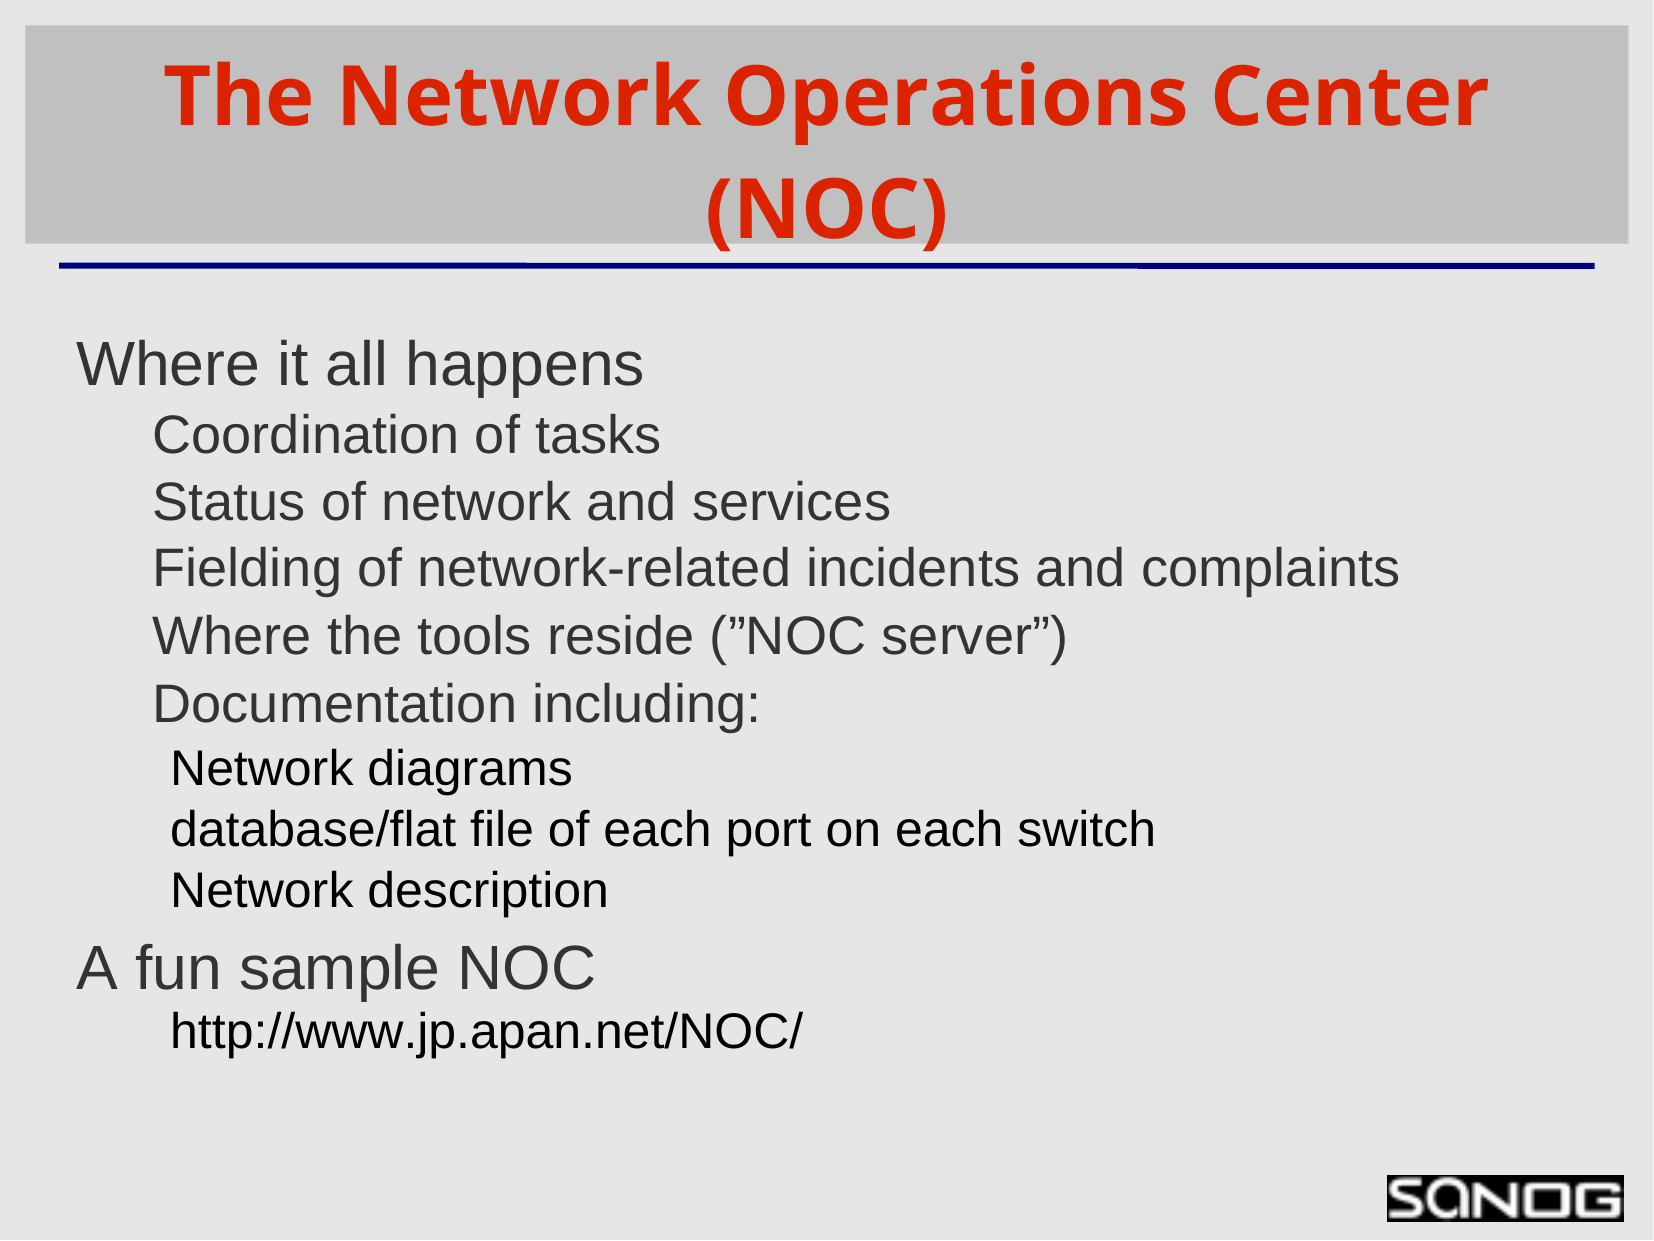

# The Network Operations Center (NOC)‏
Where it all happens
Coordination of tasks
Status of network and services
Fielding of network-related incidents and complaints
Where the tools reside (”NOC server”)‏
Documentation including:
Network diagrams
database/flat file of each port on each switch
Network description
A fun sample NOC
http://www.jp.apan.net/NOC/